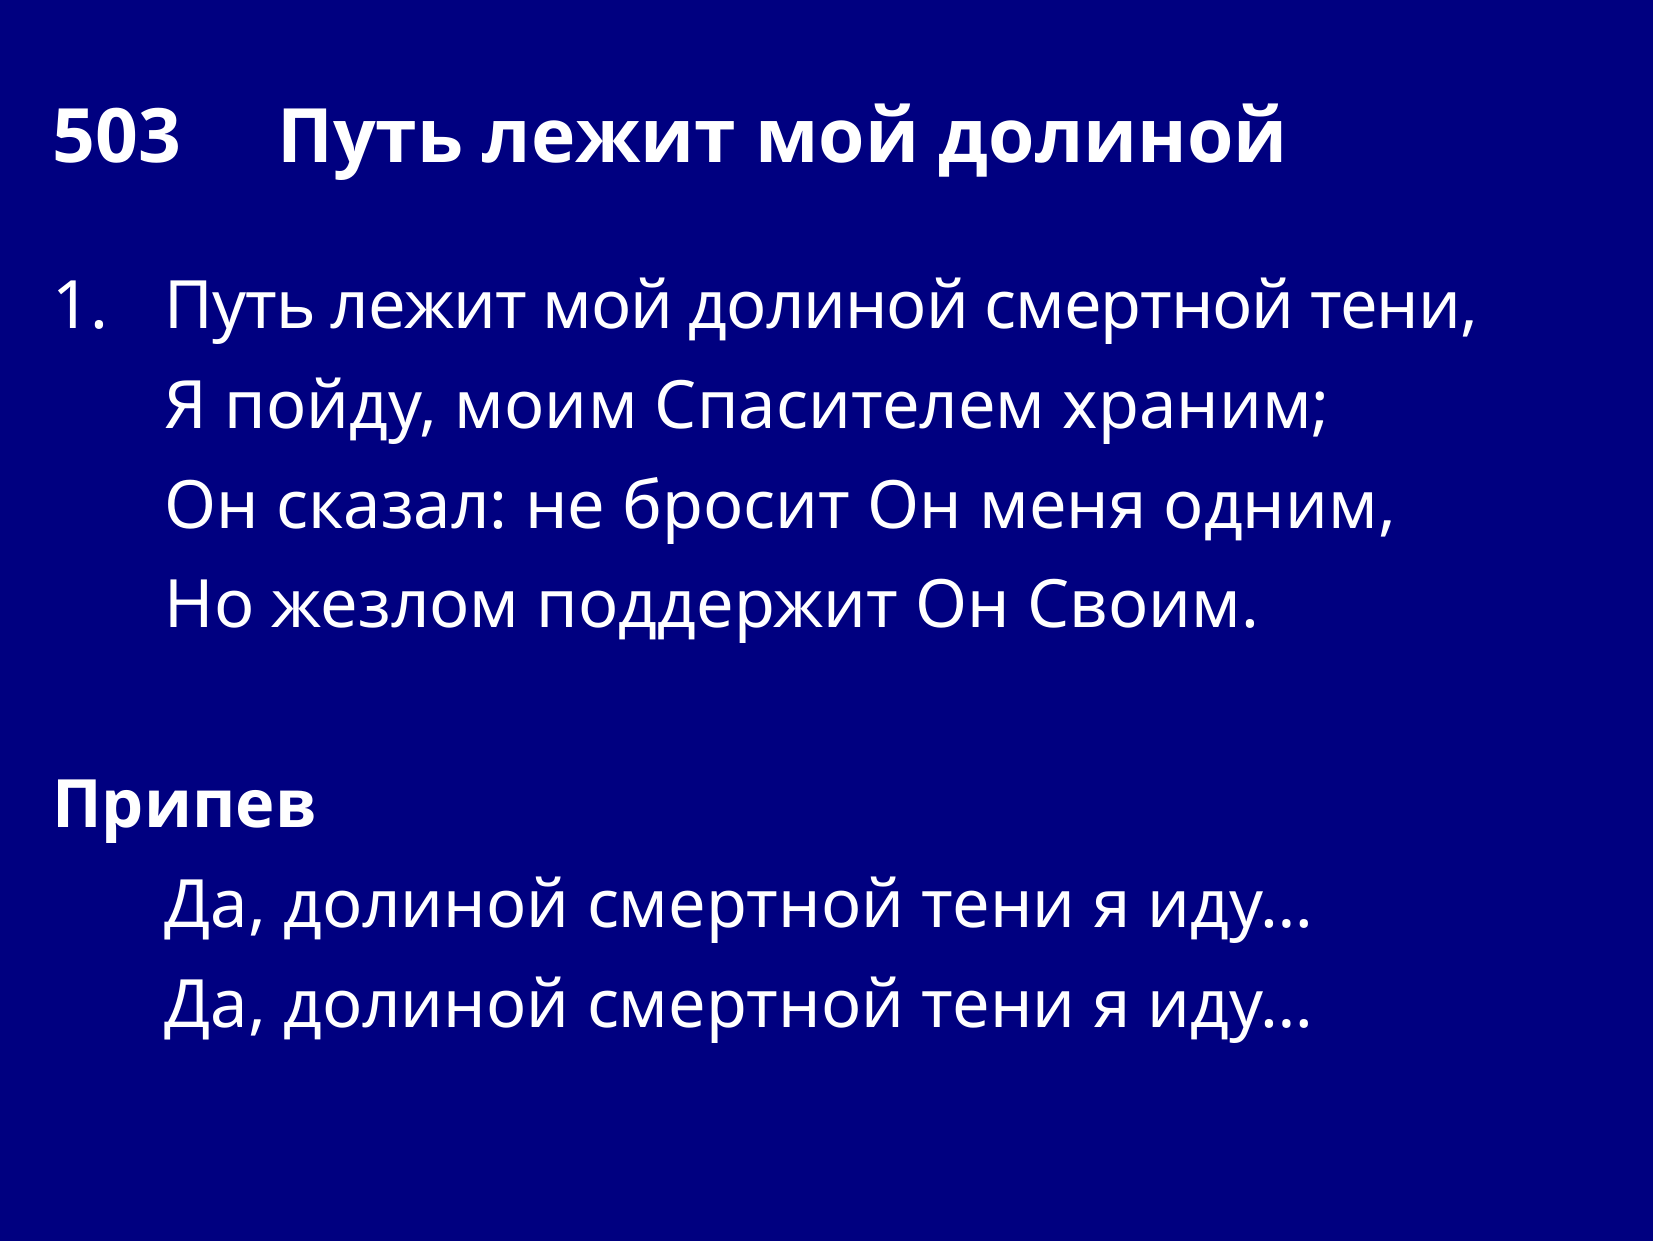

503	Путь лежит мой долиной
1.	Путь лежит мой долиной смертной тени,
	Я пойду, моим Спасителем храним;
	Он сказал: не бросит Он меня одним,
	Но жезлом поддержит Он Своим.
Припев
	Да, долиной смертной тени я иду…
	Да, долиной смертной тени я иду…